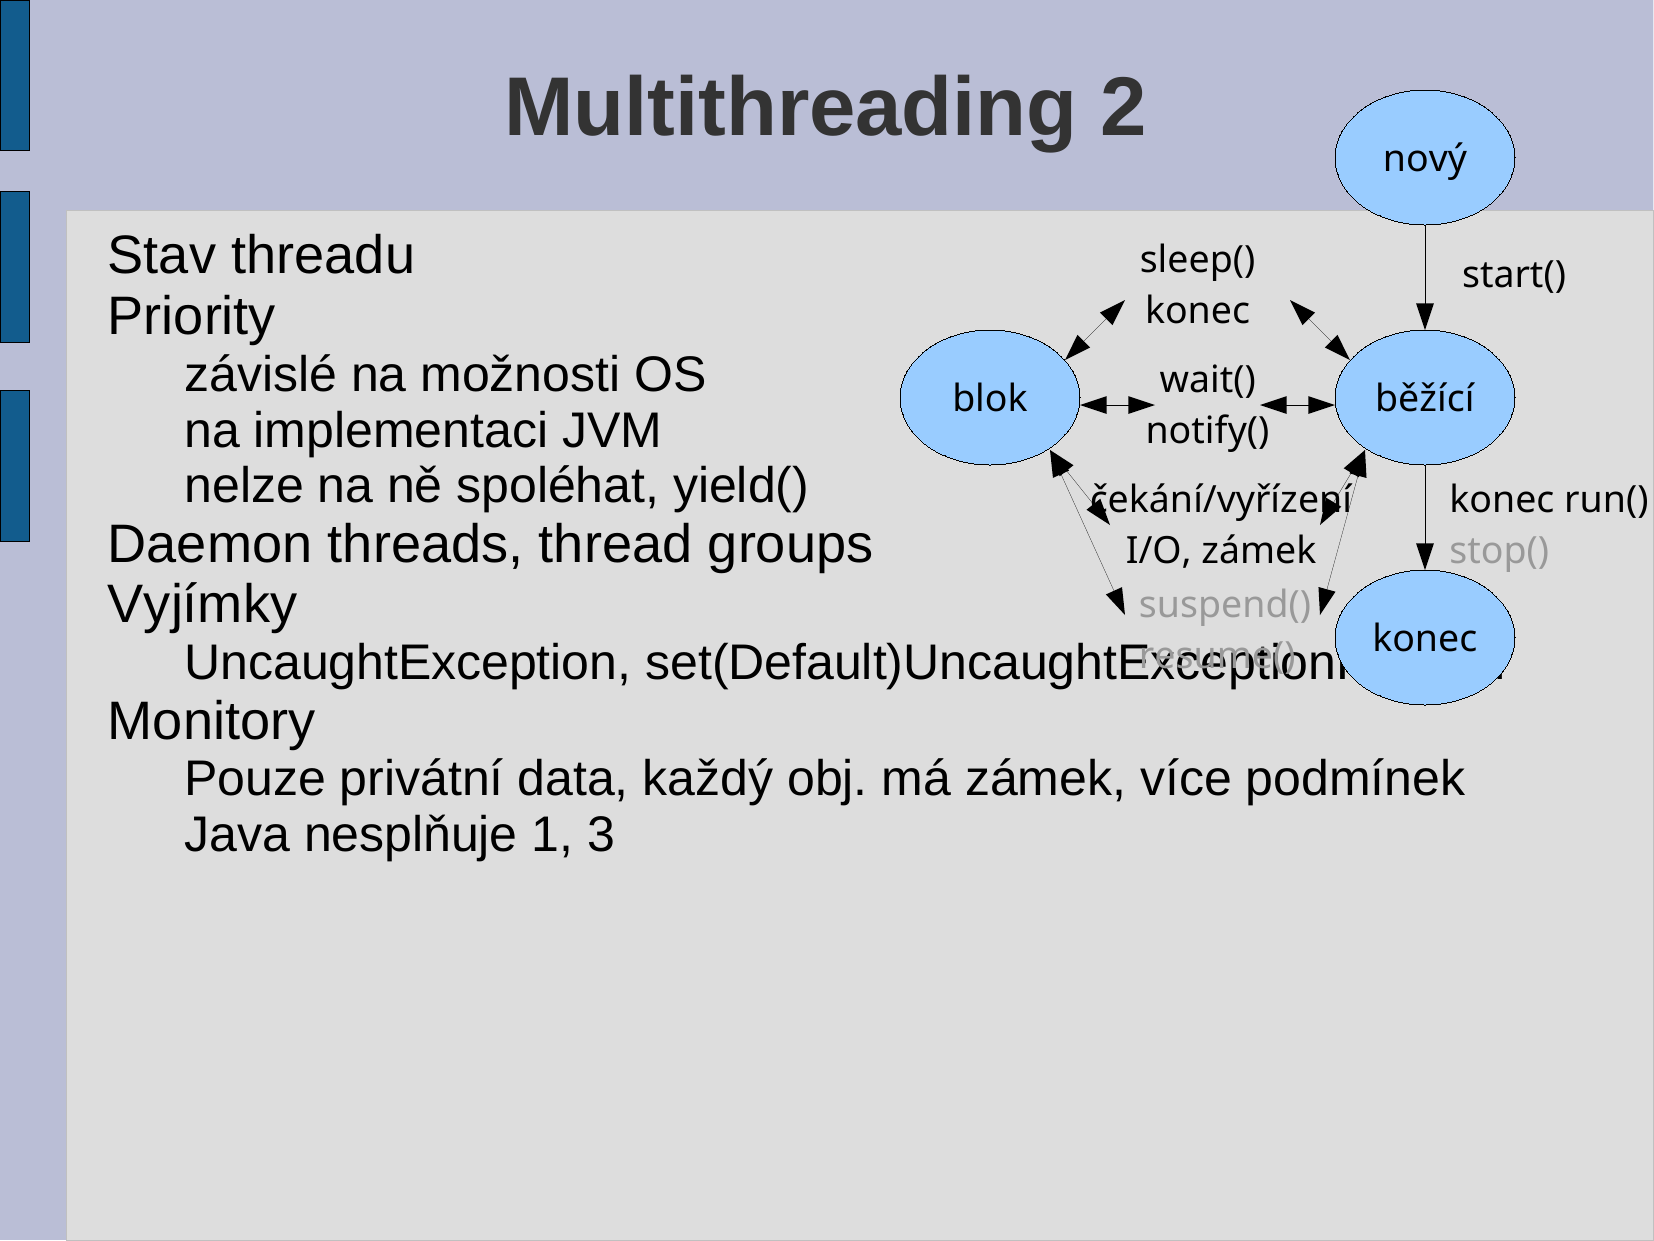

# Multithreading 2
nový
Stav threadu
Priority
závislé na možnosti OS
na implementaci JVM
nelze na ně spoléhat, yield()
Daemon threads, thread groups
Vyjímky
UncaughtException, set(Default)UncaughtExceptionHandler
Monitory
Pouze privátní data, každý obj. má zámek, více podmínek
Java nesplňuje 1, 3
sleep()
konec
start()
blok
běžící
wait()
notify()
konec run()
stop()
čekání/vyřízení
I/O, zámek
suspend()
resume()
konec